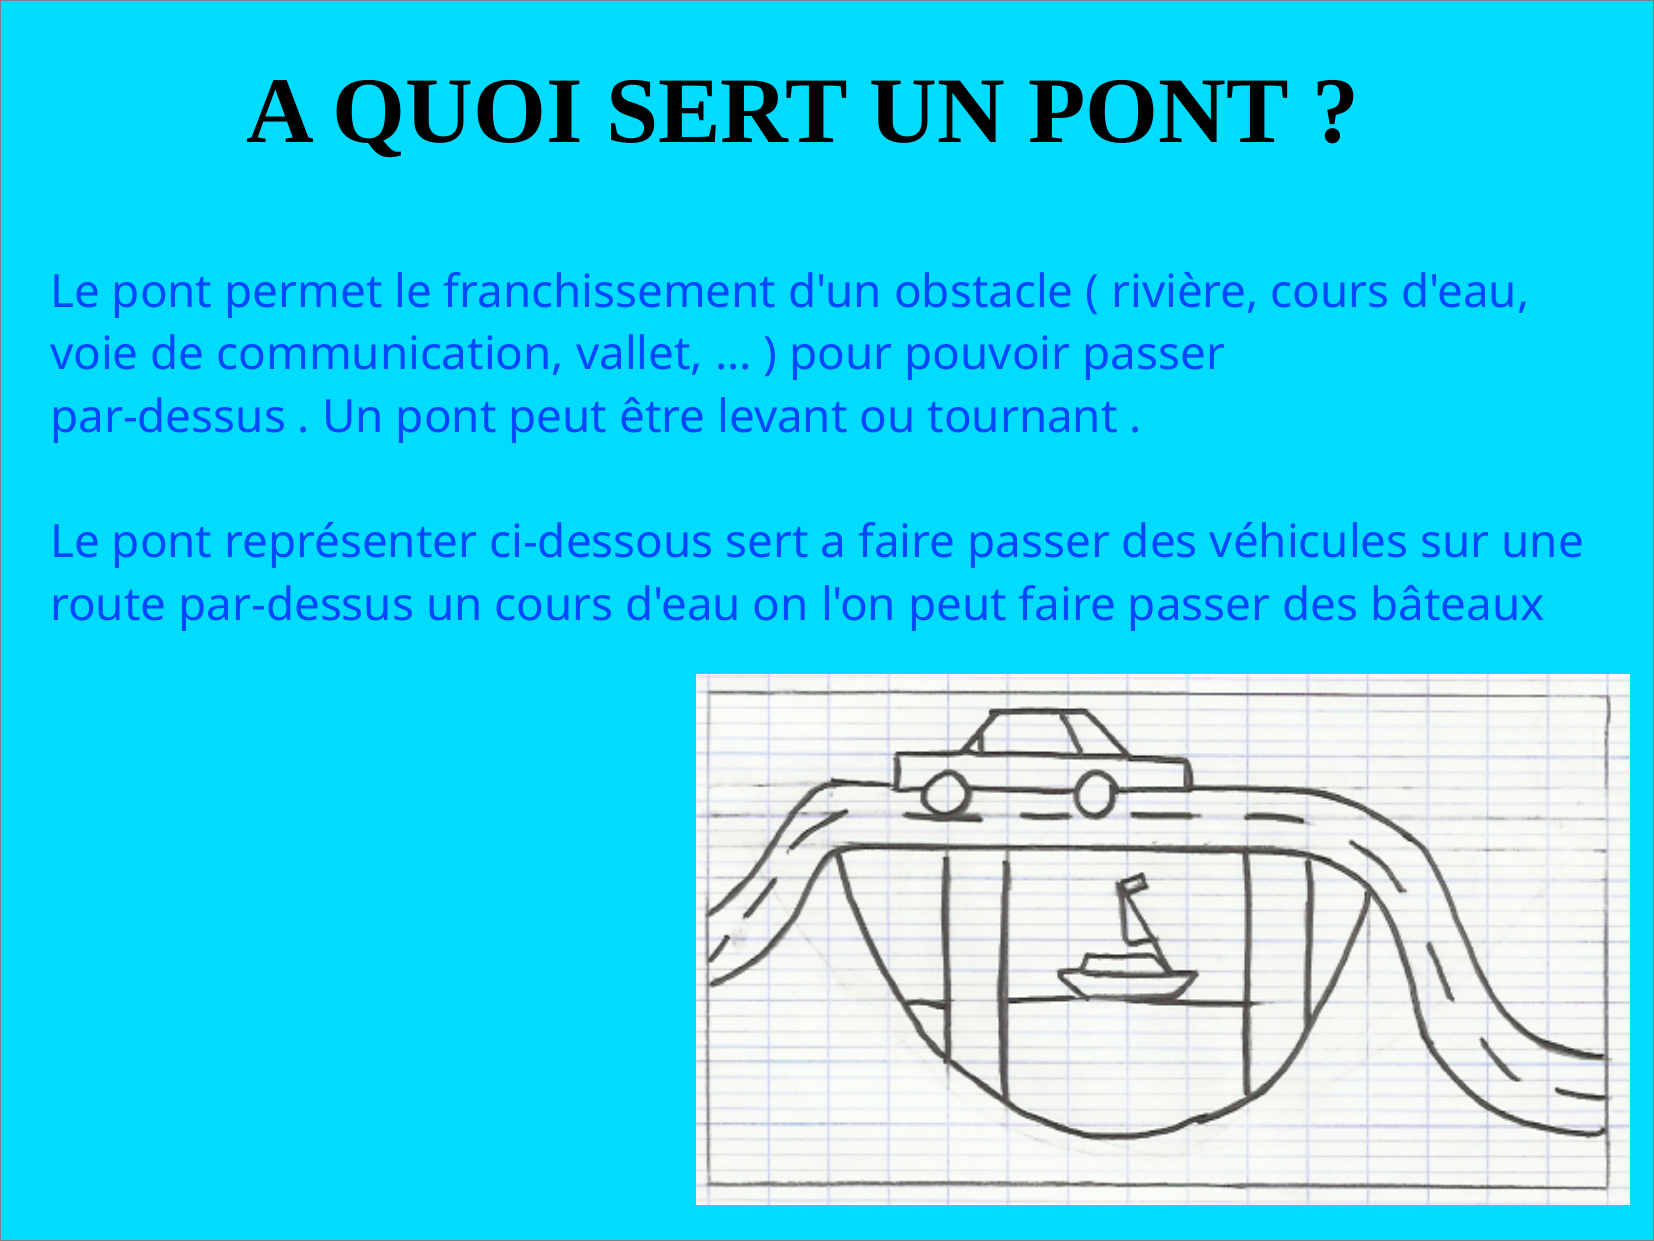

A QUOI SERT UN PONT ?
Le pont permet le franchissement d'un obstacle ( rivière, cours d'eau, voie de communication, vallet, ... ) pour pouvoir passer
par-dessus . Un pont peut être levant ou tournant .
Le pont représenter ci-dessous sert a faire passer des véhicules sur une route par-dessus un cours d'eau on l'on peut faire passer des bâteaux